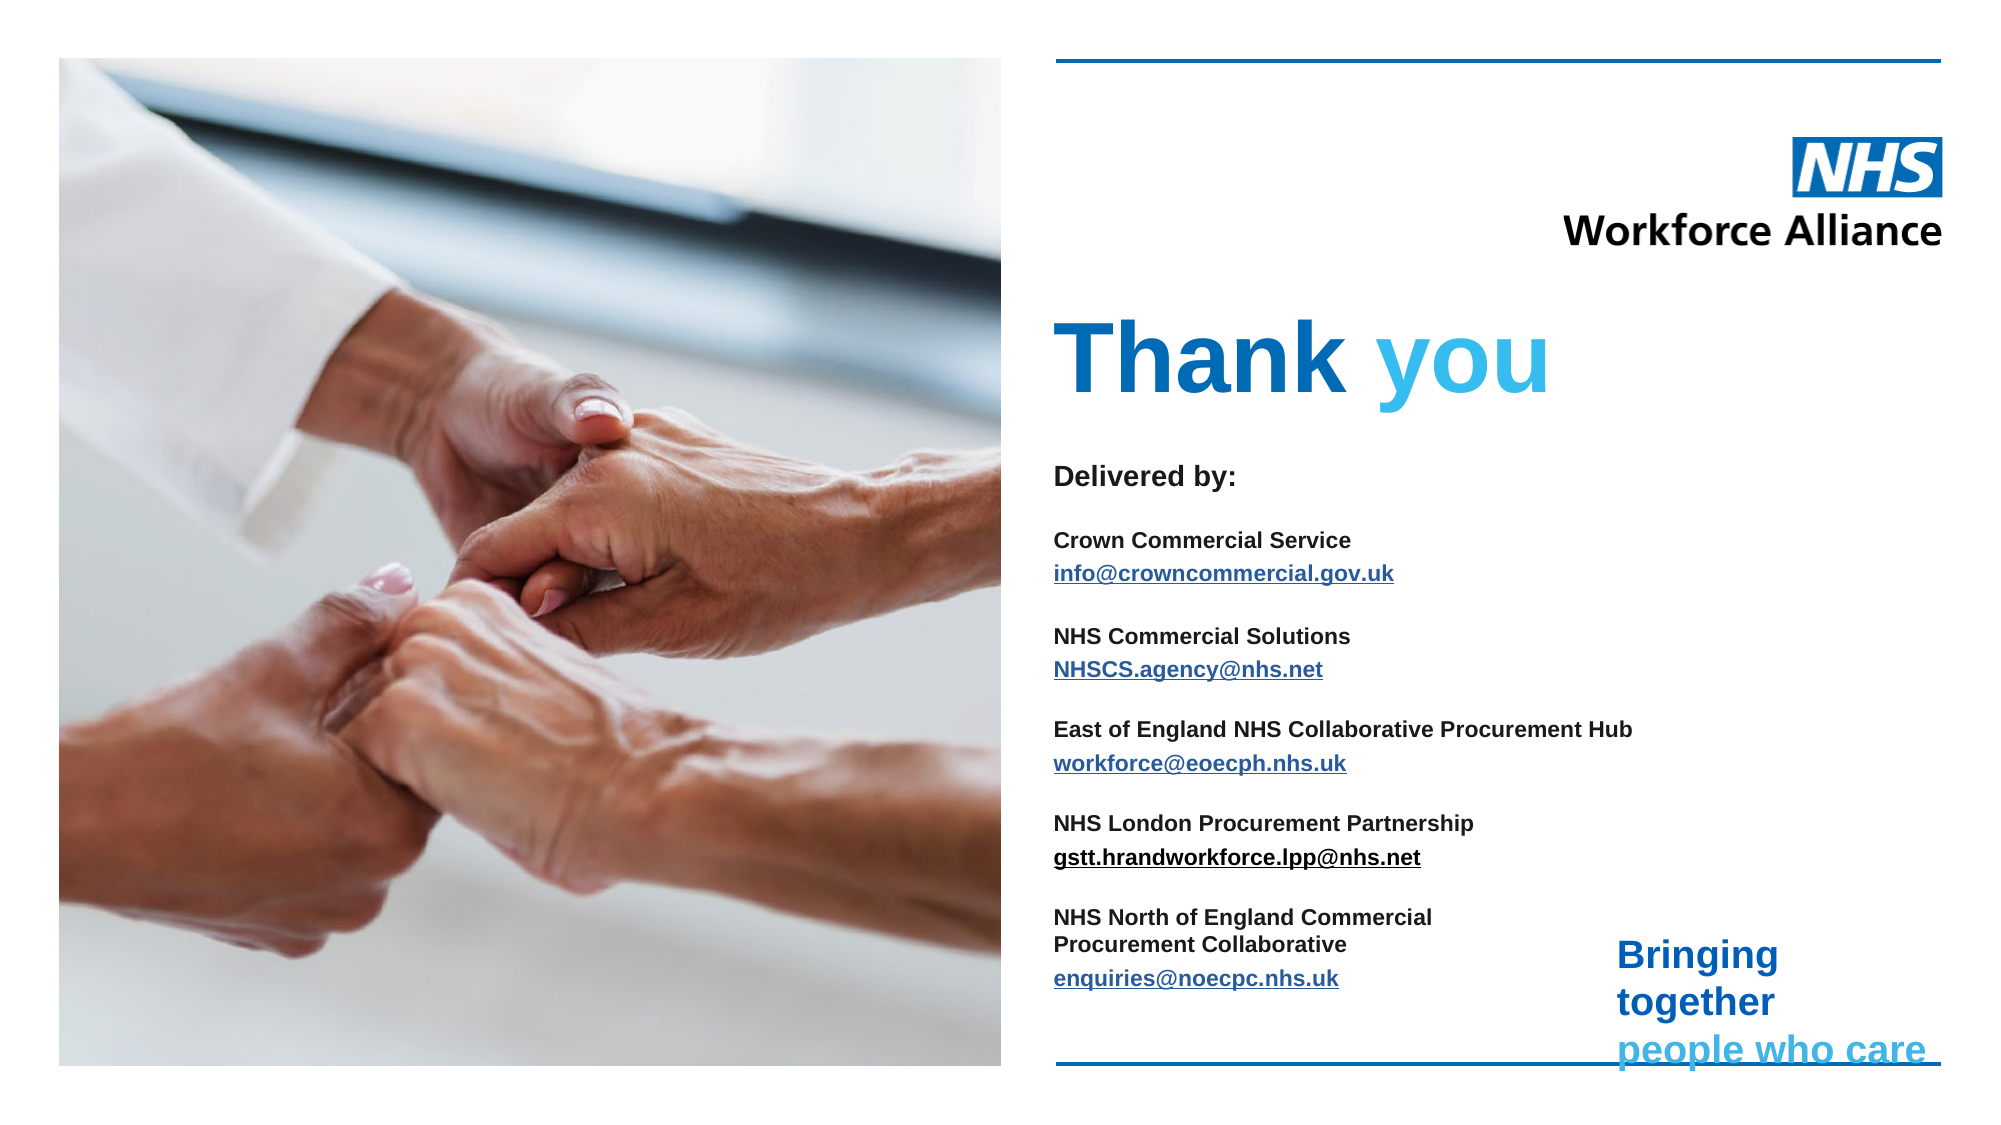

# Thank you
Delivered by:
Crown Commercial Service
info@crowncommercial.gov.uk
NHS Commercial Solutions
NHSCS.agency@nhs.net
East of England NHS Collaborative Procurement Hub
workforce@eoecph.nhs.uk
NHS London Procurement Partnership
gstt.hrandworkforce.lpp@nhs.net
gstt.hrandworkforce.lpp@nhs.net
NHS North of England Commercial
Procurement Collaborative
enquiries@noecpc.nhs.uk
Bringing together
people who care